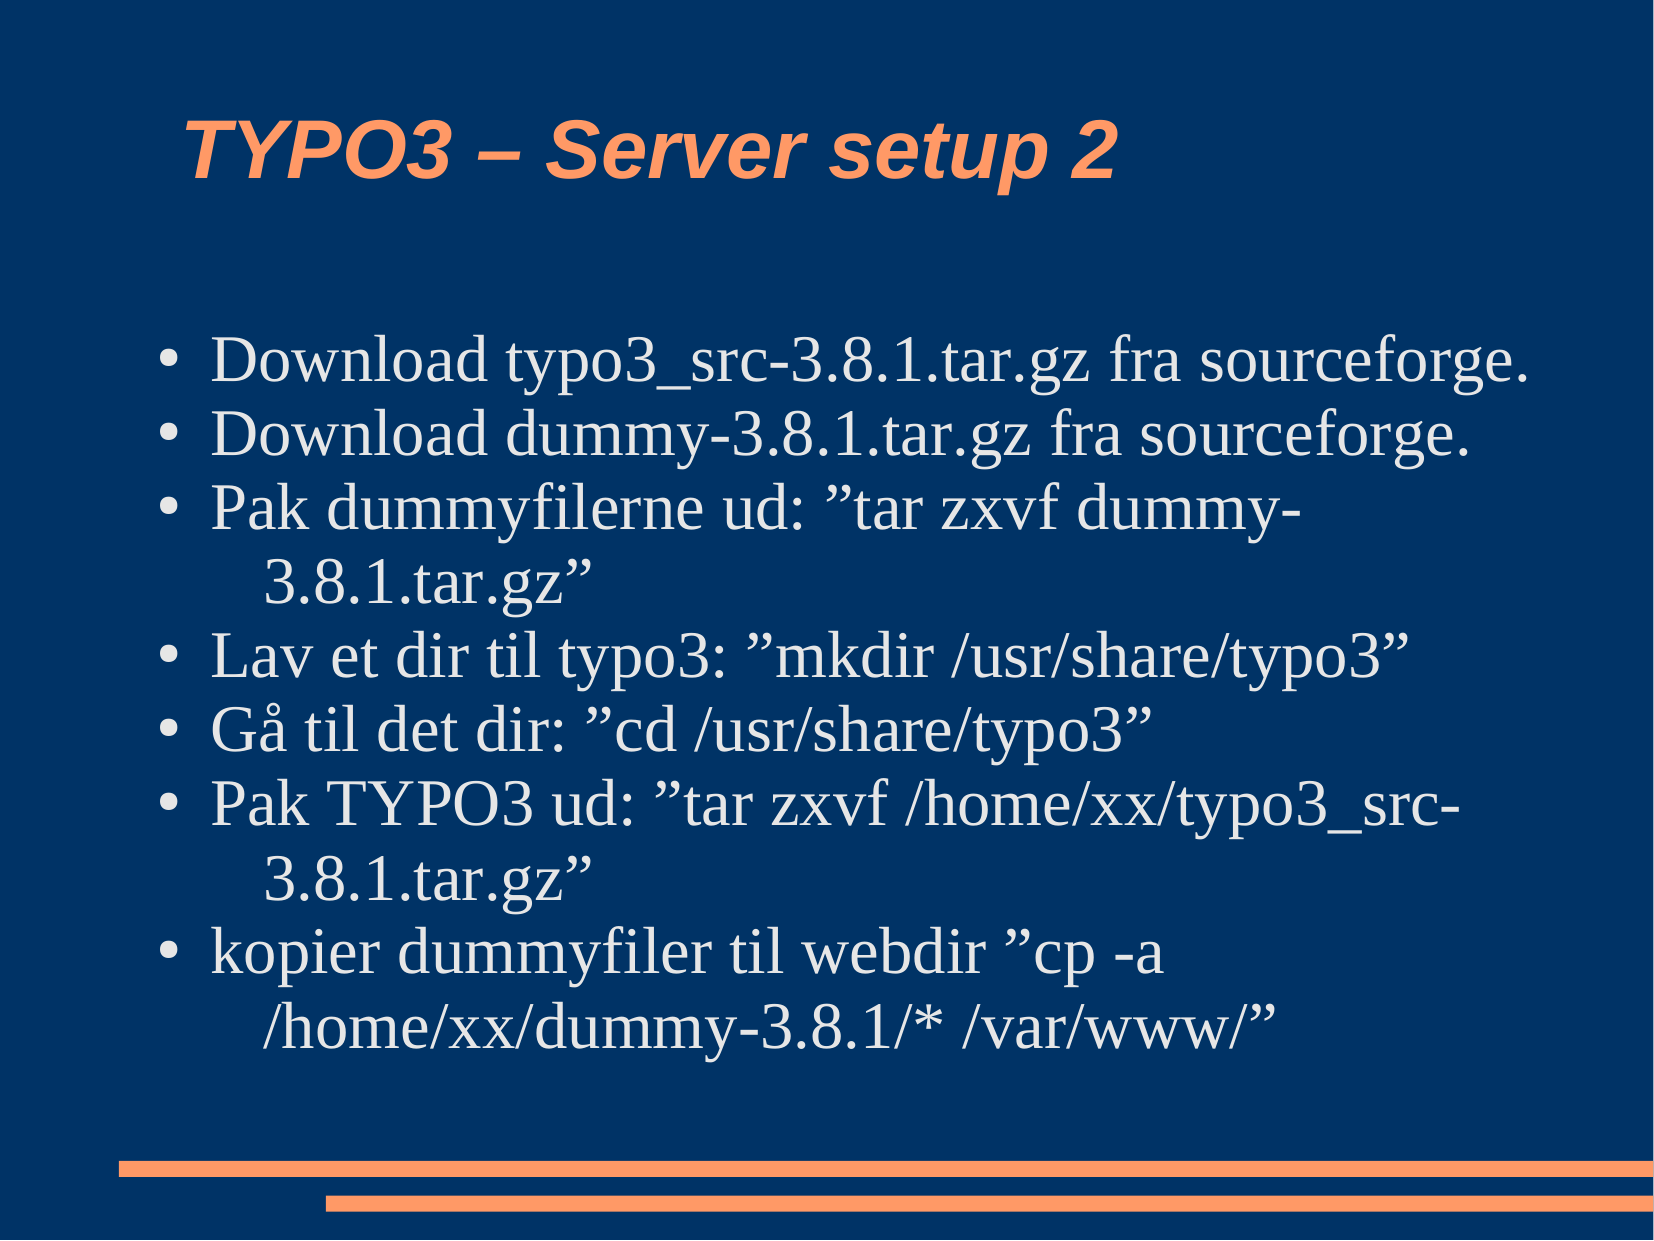

# TYPO3 – Server setup 2
Download typo3_src-3.8.1.tar.gz fra sourceforge.
Download dummy-3.8.1.tar.gz fra sourceforge.
Pak dummyfilerne ud: ”tar zxvf dummy-3.8.1.tar.gz”
Lav et dir til typo3: ”mkdir /usr/share/typo3”
Gå til det dir: ”cd /usr/share/typo3”
Pak TYPO3 ud: ”tar zxvf /home/xx/typo3_src-3.8.1.tar.gz”
kopier dummyfiler til webdir ”cp -a /home/xx/dummy-3.8.1/* /var/www/”